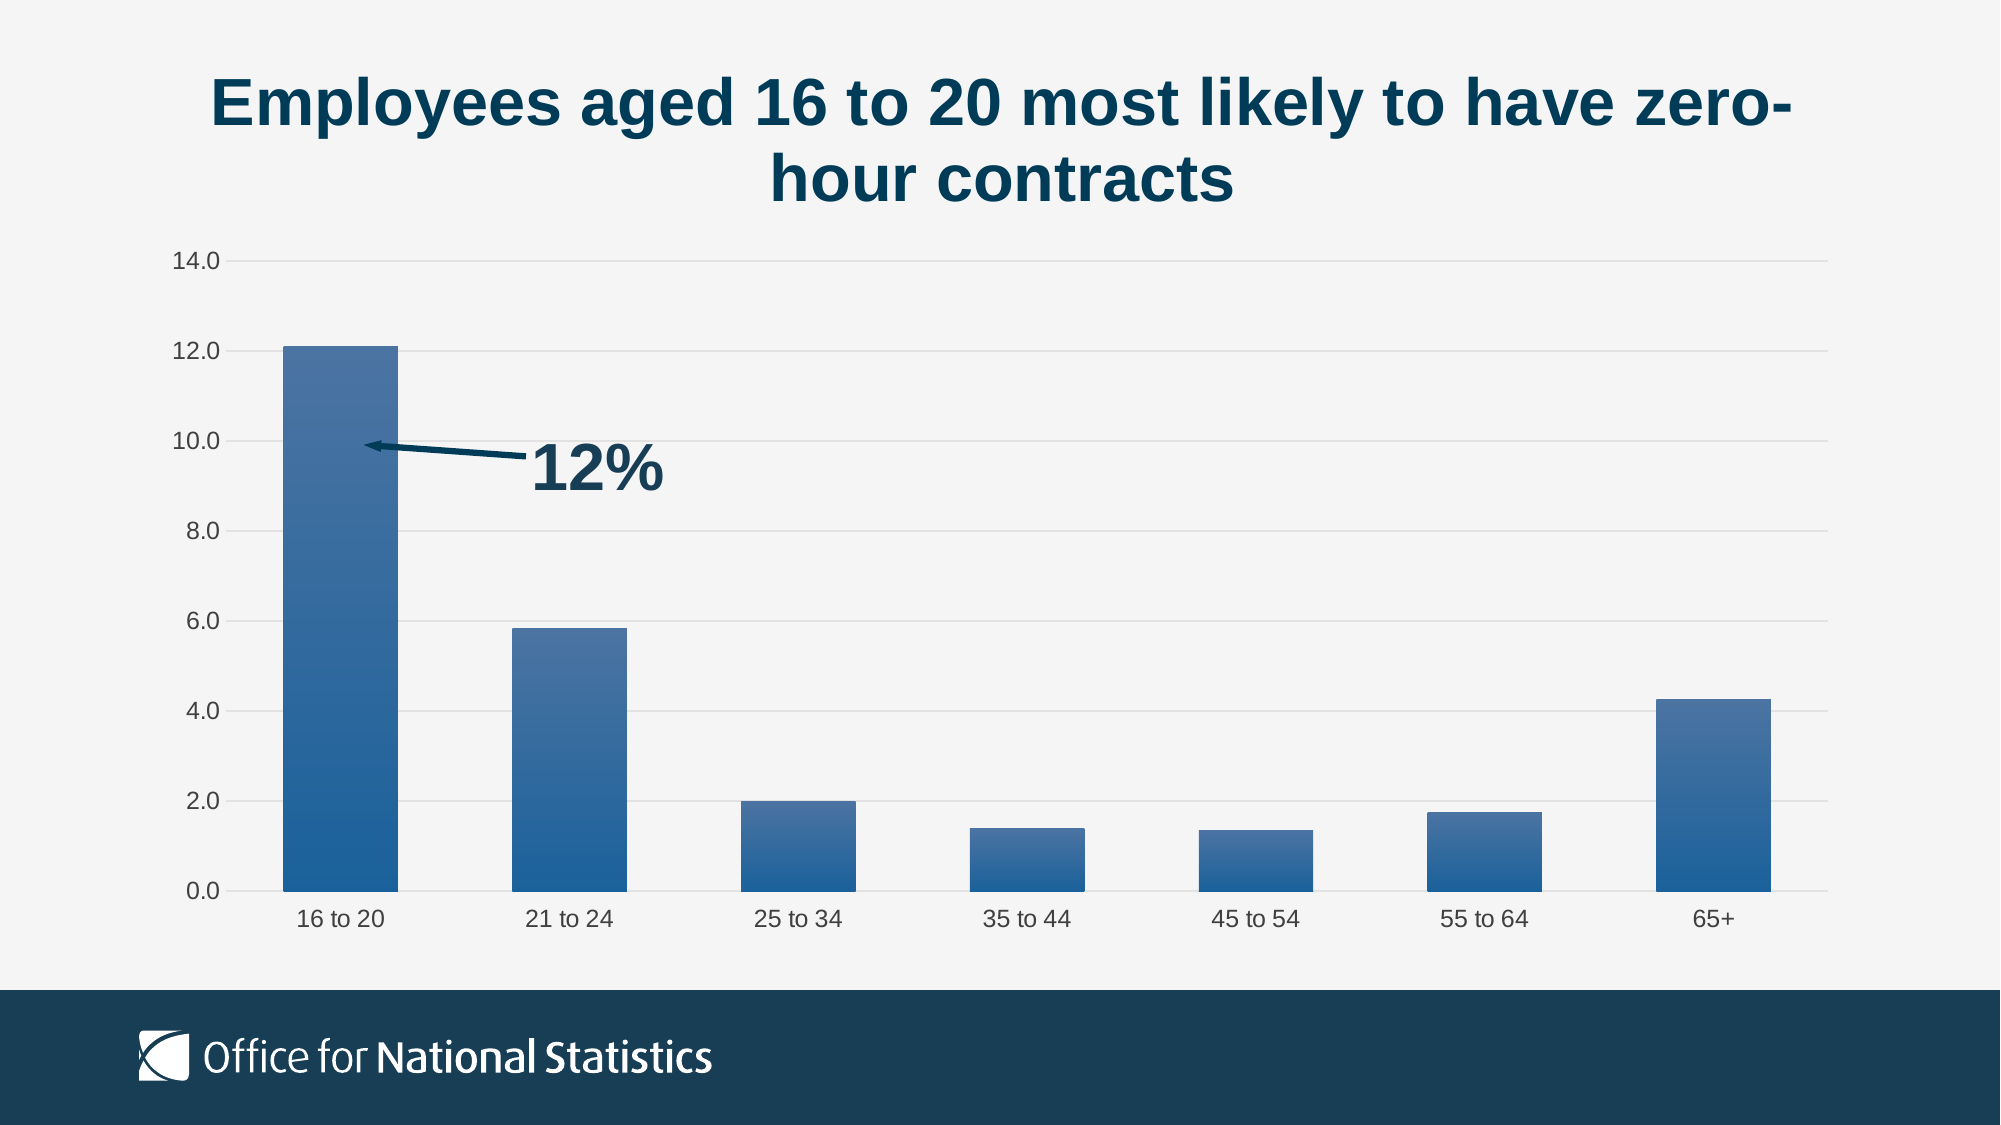

# Employees aged 16 to 20 most likely to have zero-hour contracts
### Chart
| Category | Zero-Hour Contract |
|---|---|
| 16 to 20 | 12.0929340704995 |
| 21 to 24 | 5.82866326026043 |
| 25 to 34 | 2.00252930105653 |
| 35 to 44 | 1.39918214207594 |
| 45 to 54 | 1.34654254562018 |
| 55 to 64 | 1.74616674361529 |
| 65+ | 4.25986319951514 |